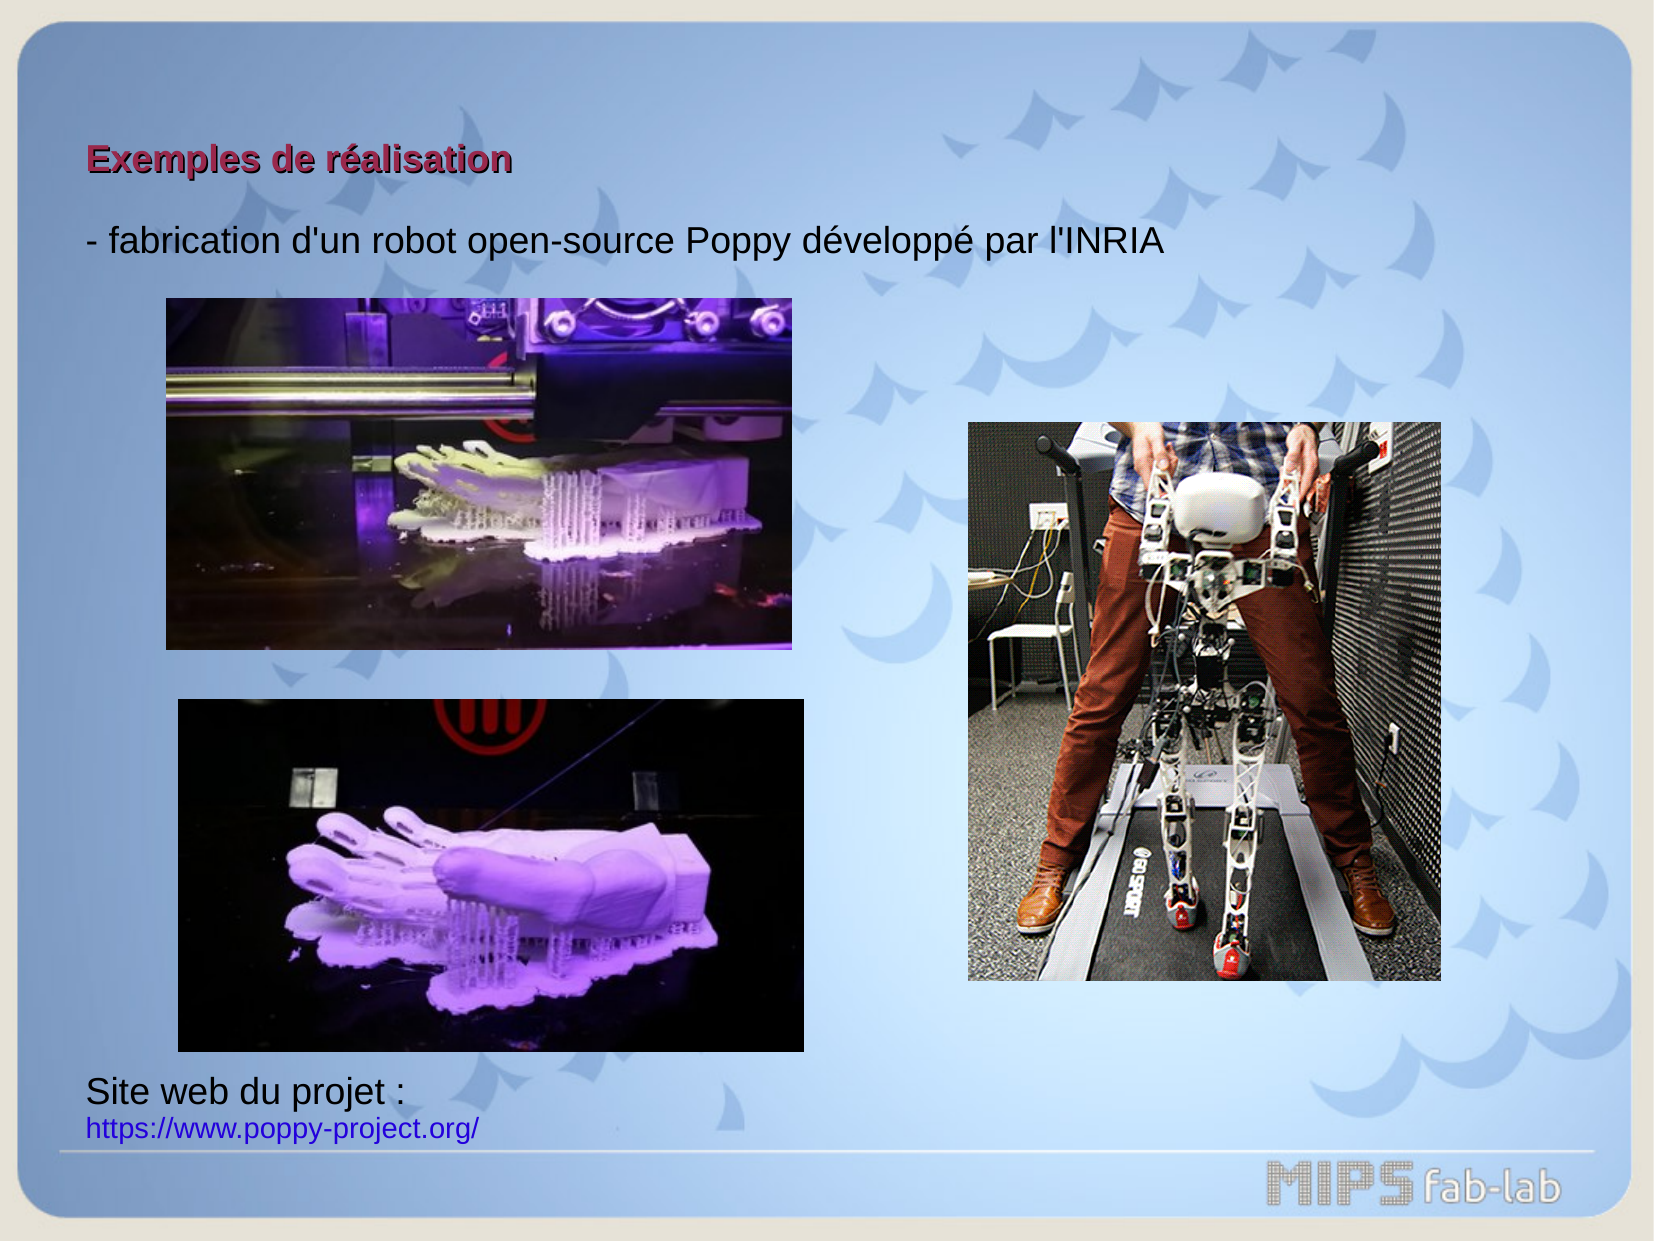

Exemples de réalisation
- fabrication d'un robot open-source Poppy développé par l'INRIA
Site web du projet :
https://www.poppy-project.org/